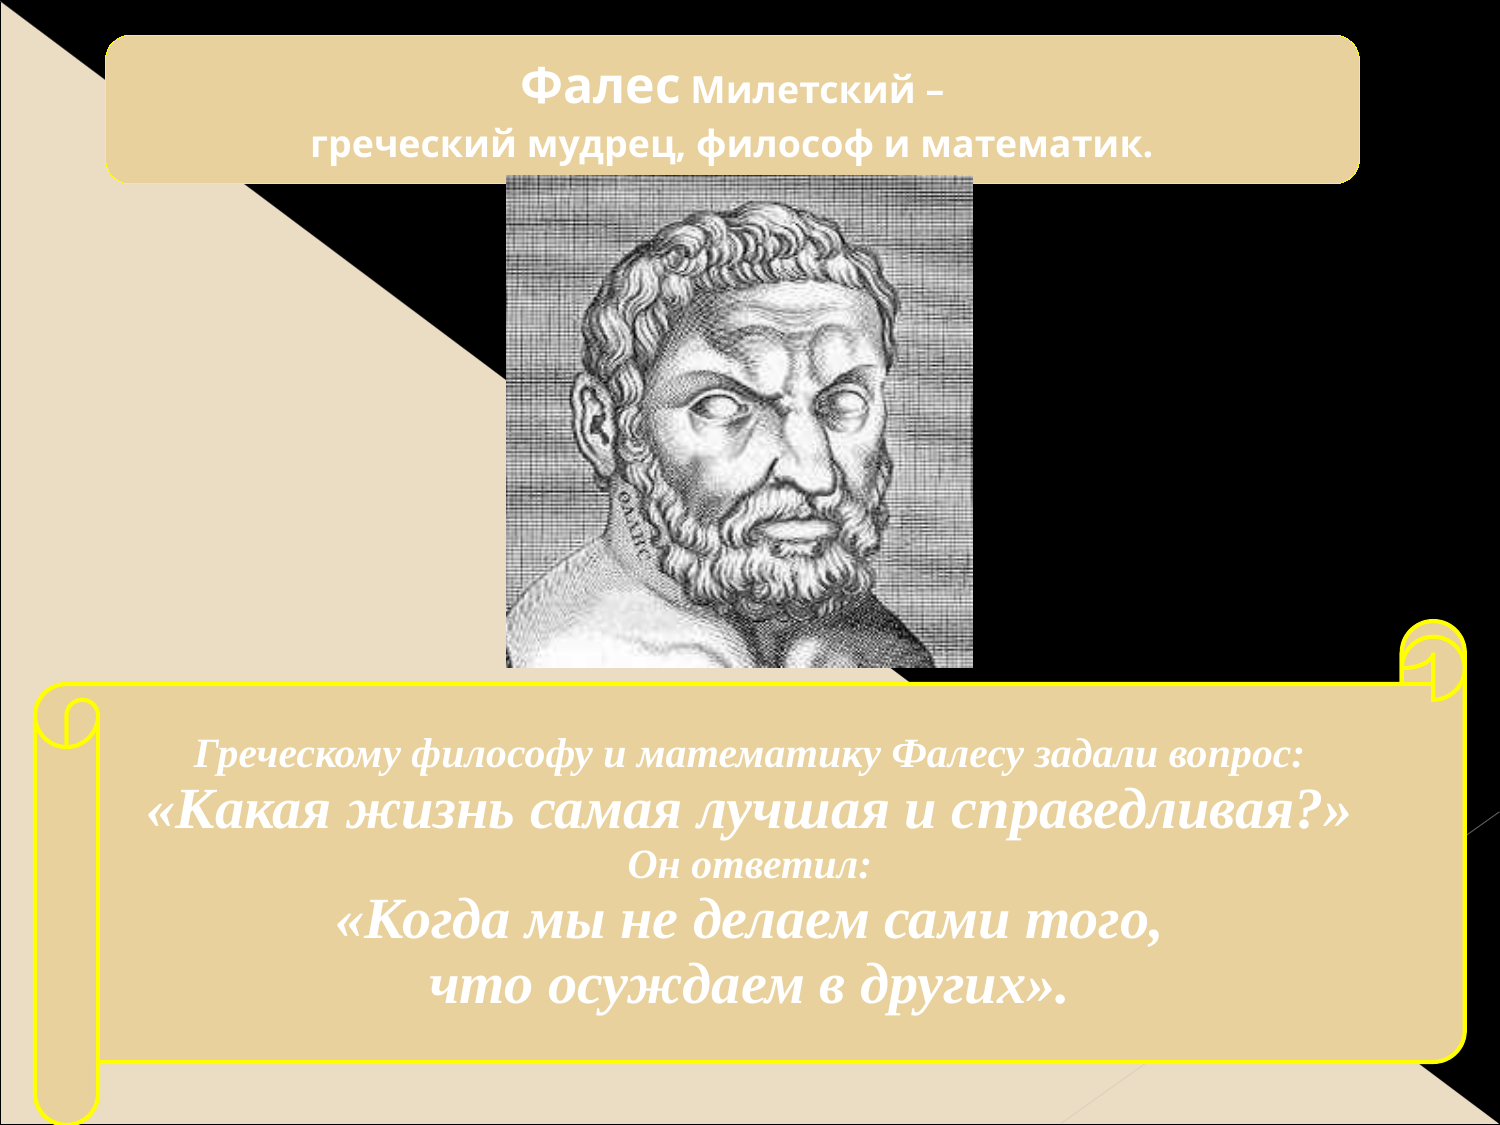

Фалес Милетский –
греческий мудрец, философ и математик.
Греческому философу и математику Фалесу задали вопрос:
«Какая жизнь самая лучшая и справедливая?»
Он ответил:
«Когда мы не делаем сами того,
что осуждаем в других».